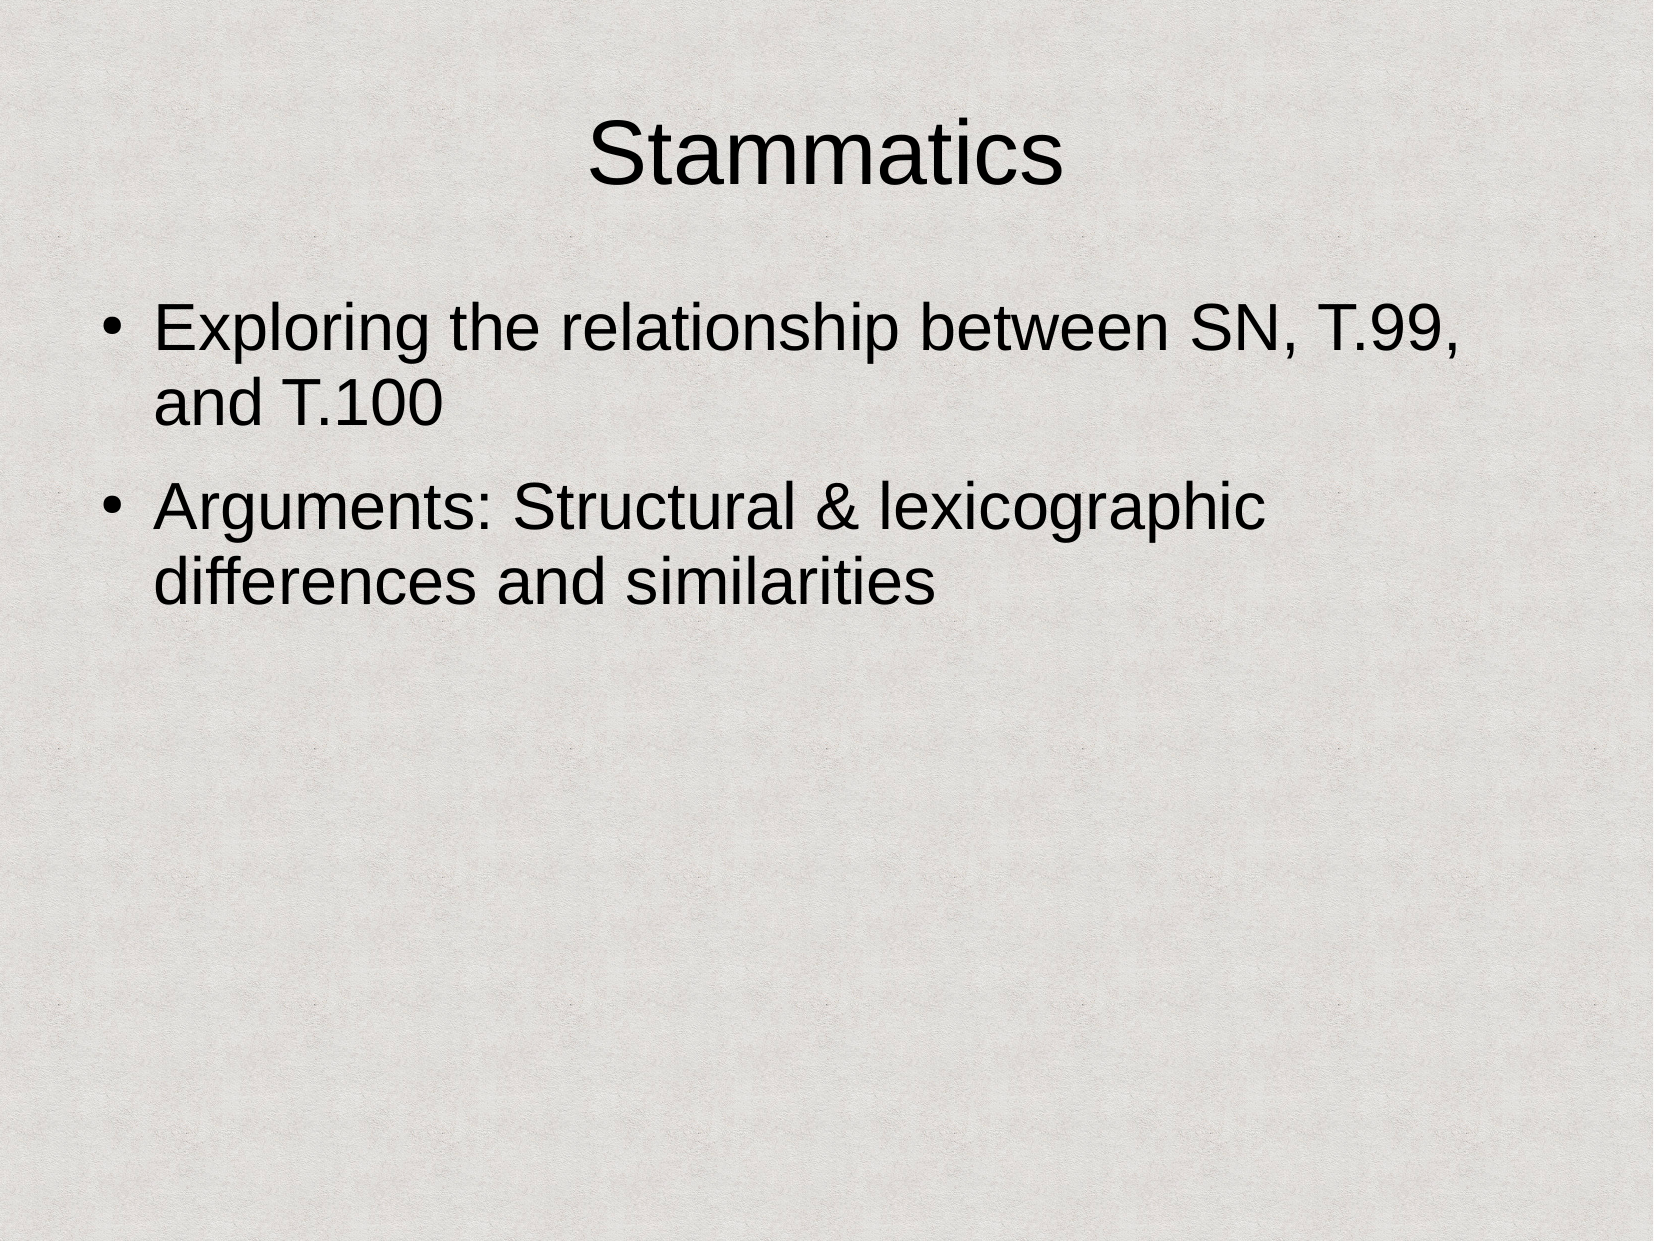

# Stammatics
Exploring the relationship between SN, T.99, and T.100
Arguments: Structural & lexicographic differences and similarities